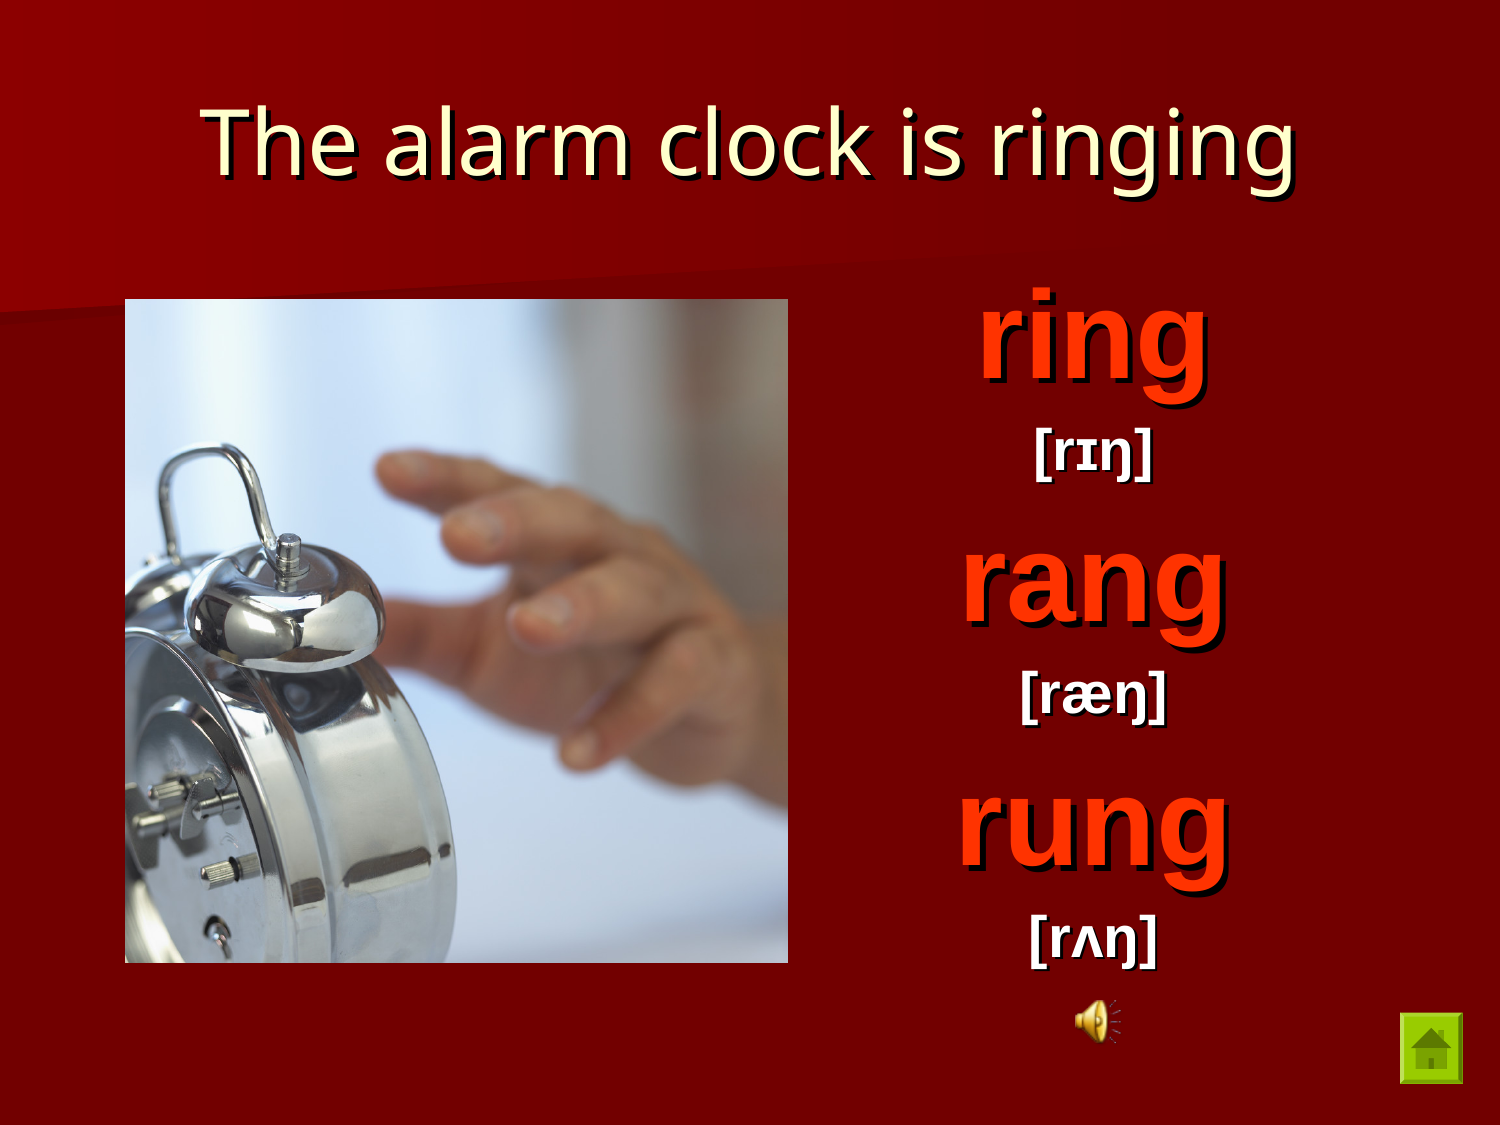

# The alarm clock is ringing
ring
[rɪŋ]
rang
[ræŋ]
rung
[rʌŋ]